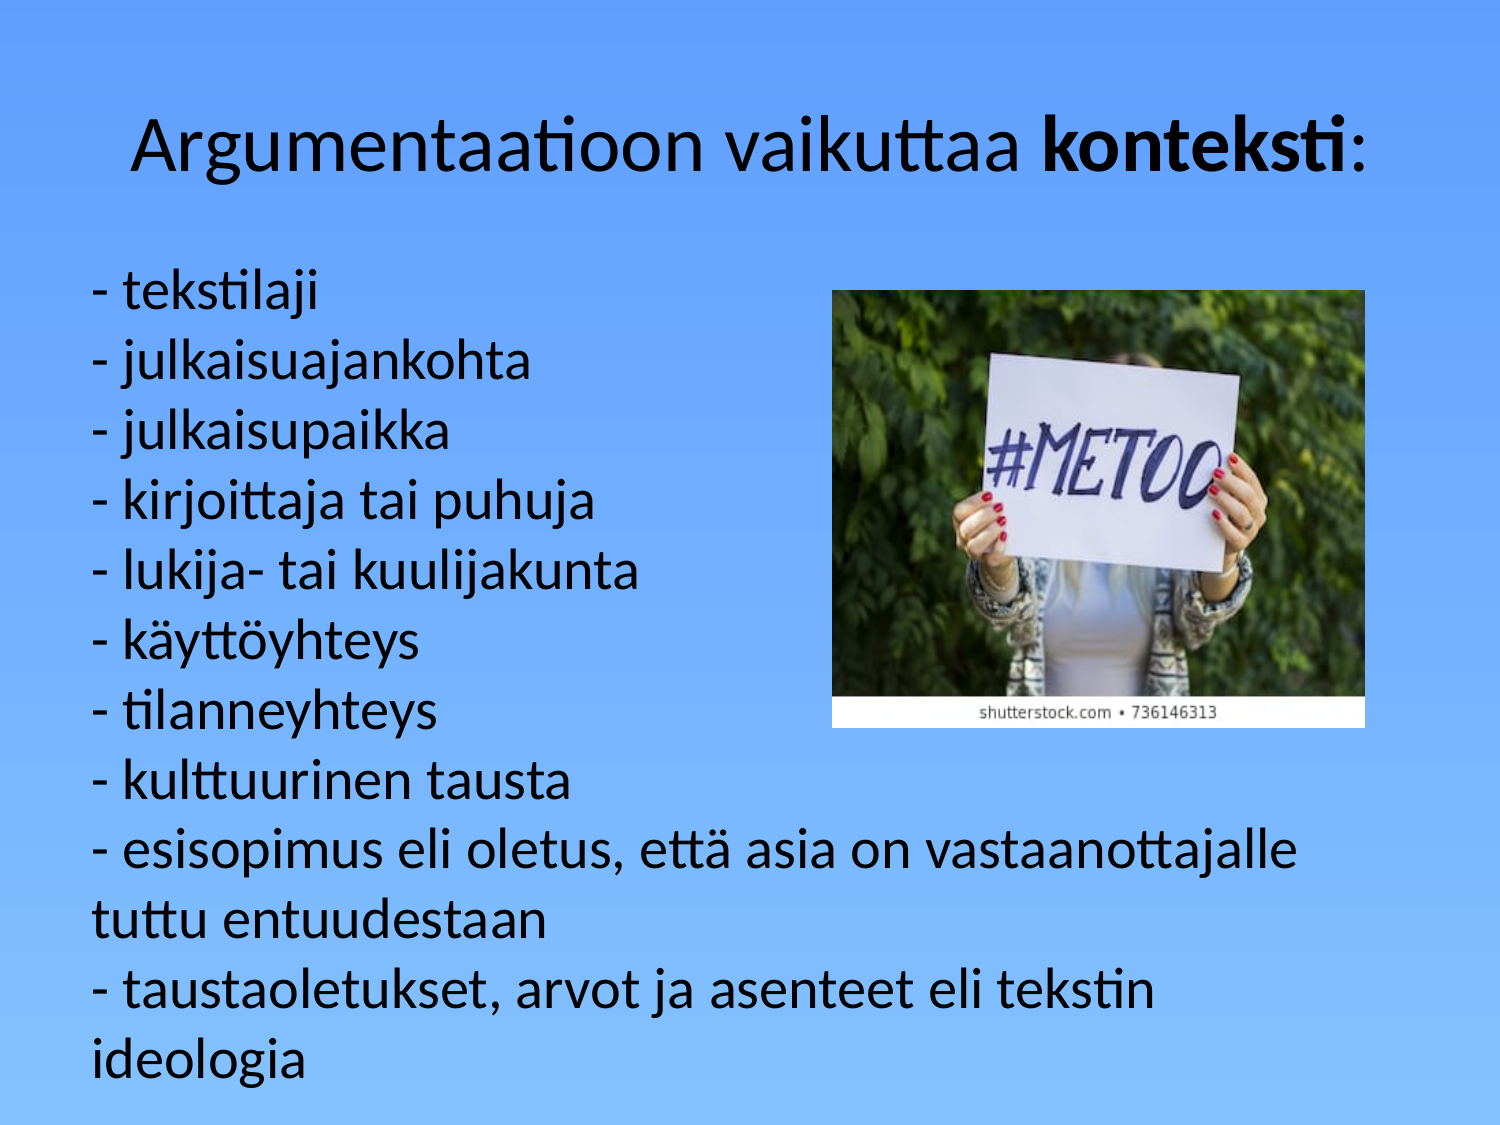

# Argumentaatioon vaikuttaa konteksti:
- tekstilaji
- julkaisuajankohta
- julkaisupaikka
- kirjoittaja tai puhuja
- lukija- tai kuulijakunta
- käyttöyhteys
- tilanneyhteys
- kulttuurinen tausta
- esisopimus eli oletus, että asia on vastaanottajalle tuttu entuudestaan
- taustaoletukset, arvot ja asenteet eli tekstin ideologia